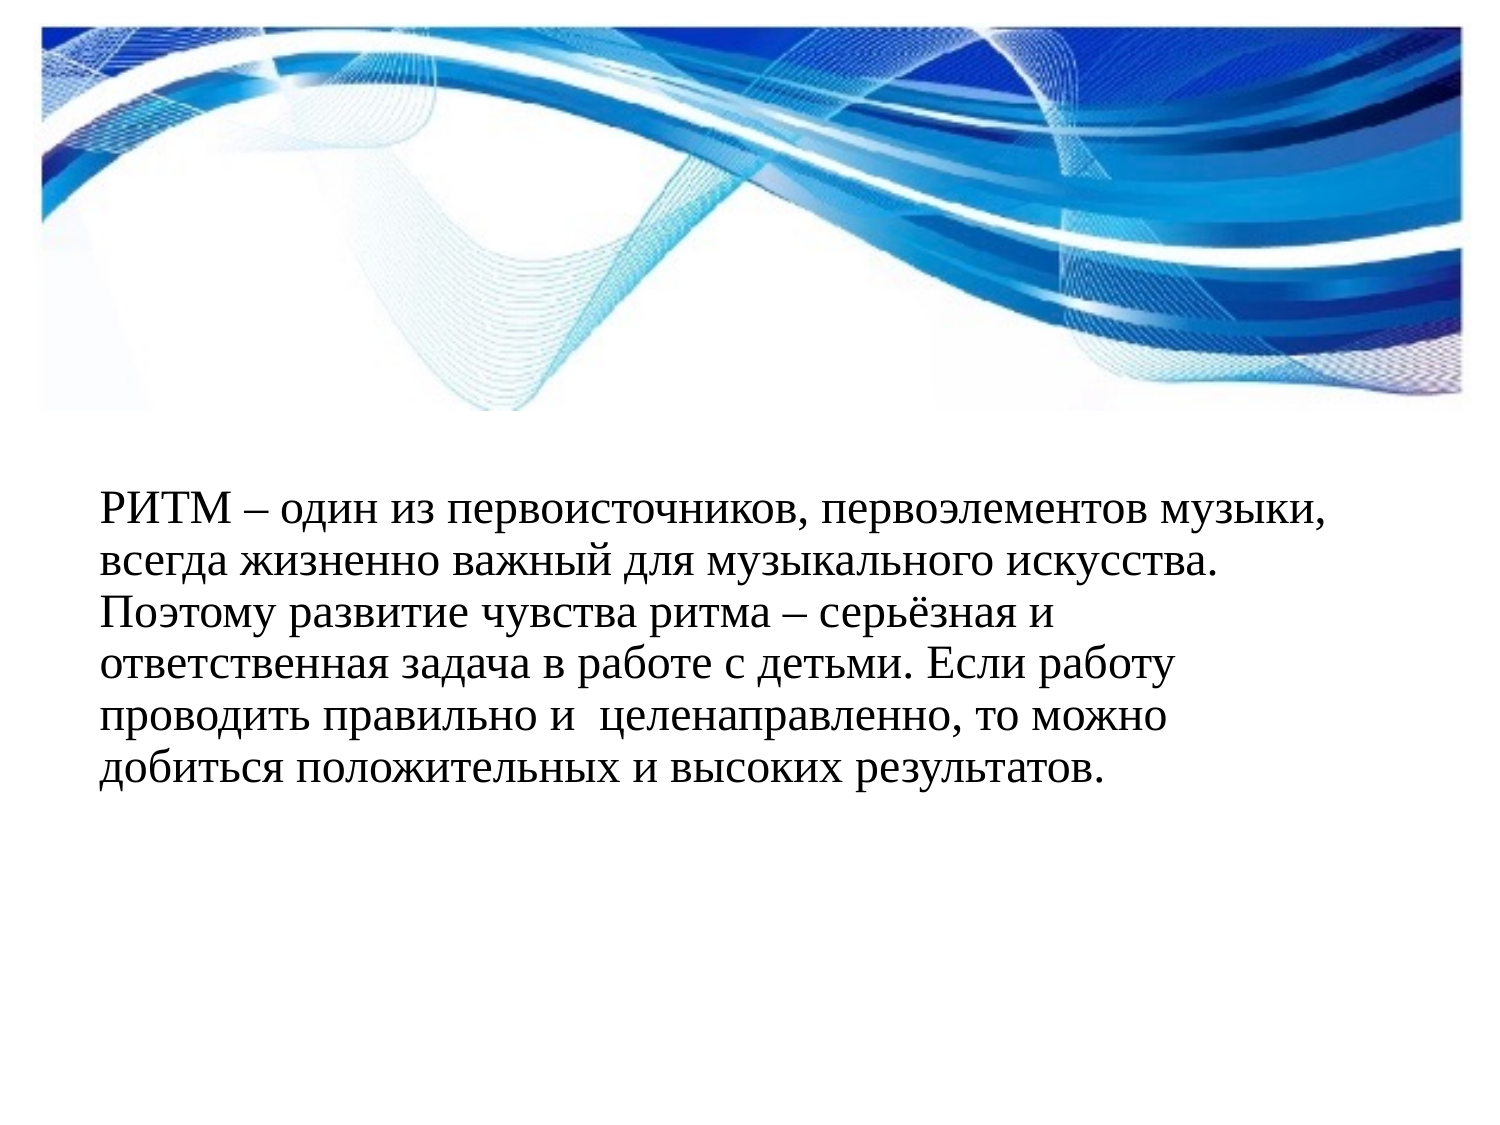

# РИТМ – один из первоисточников, первоэлементов музыки, всегда жизненно важный для музыкального искусства. Поэтому развитие чувства ритма – серьёзная и ответственная задача в работе с детьми. Если работу проводить правильно и целенаправленно, то можно добиться положительных и высоких результатов.